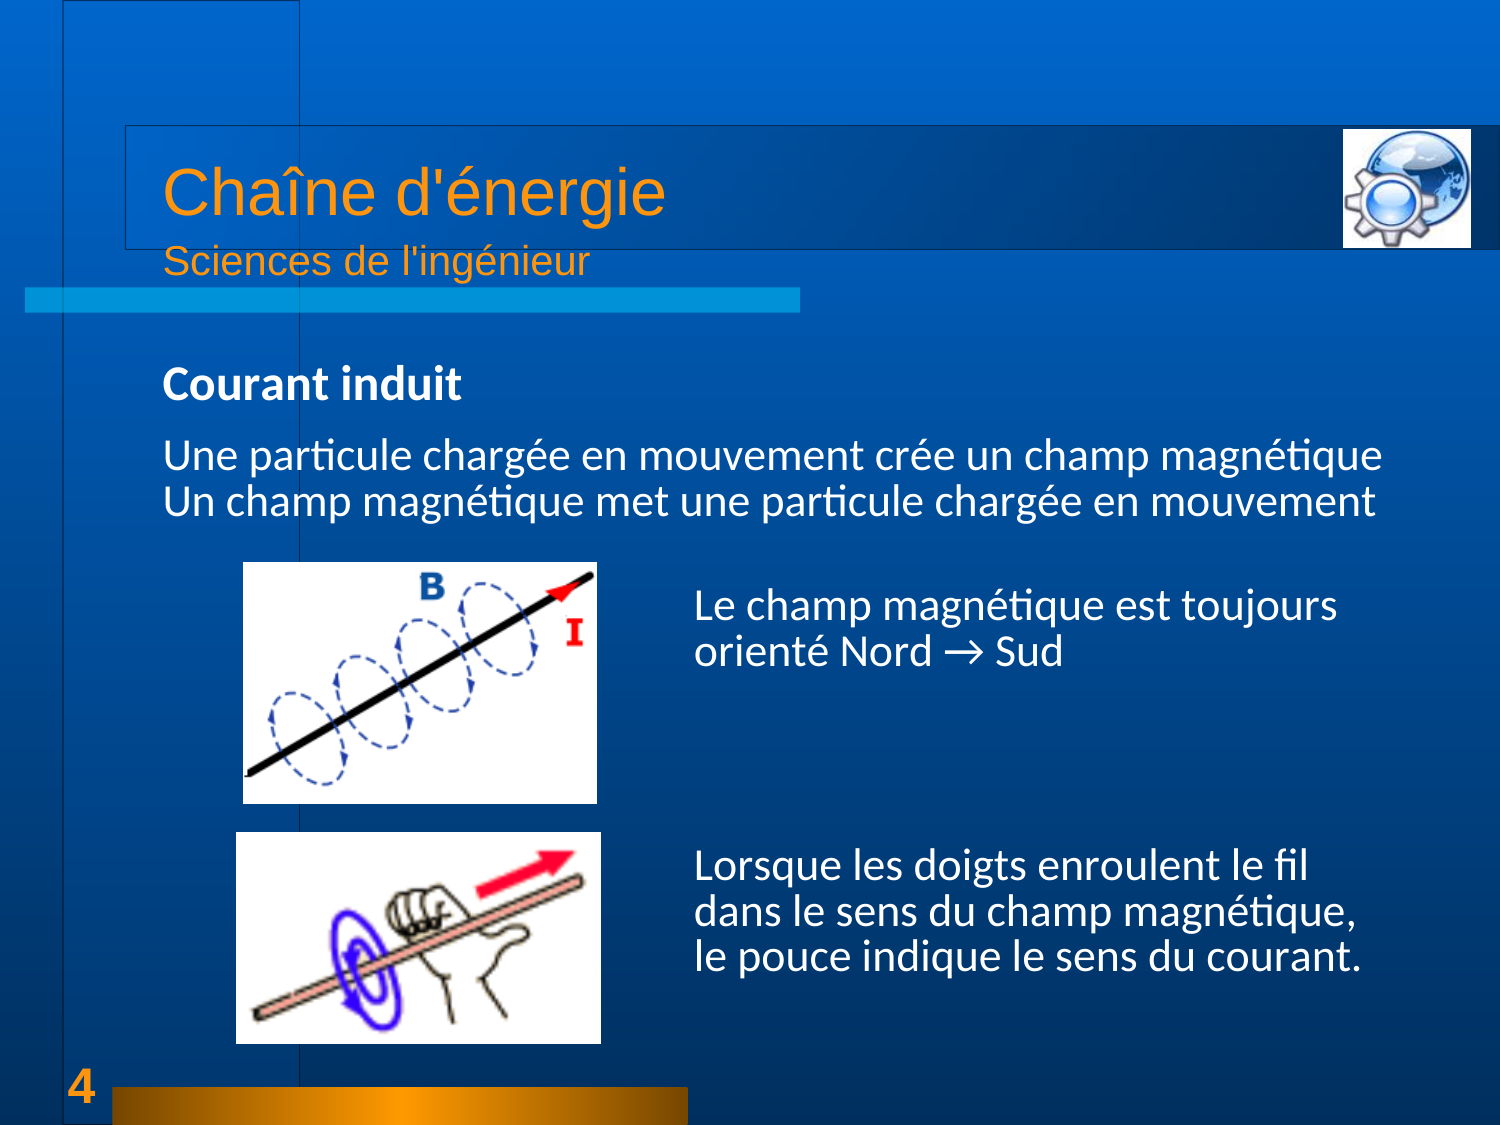

Courant induit
Une particule chargée en mouvement crée un champ magnétique
Un champ magnétique met une particule chargée en mouvement
Le champ magnétique est toujours orienté Nord → Sud
Lorsque les doigts enroulent le fil dans le sens du champ magnétique, le pouce indique le sens du courant.